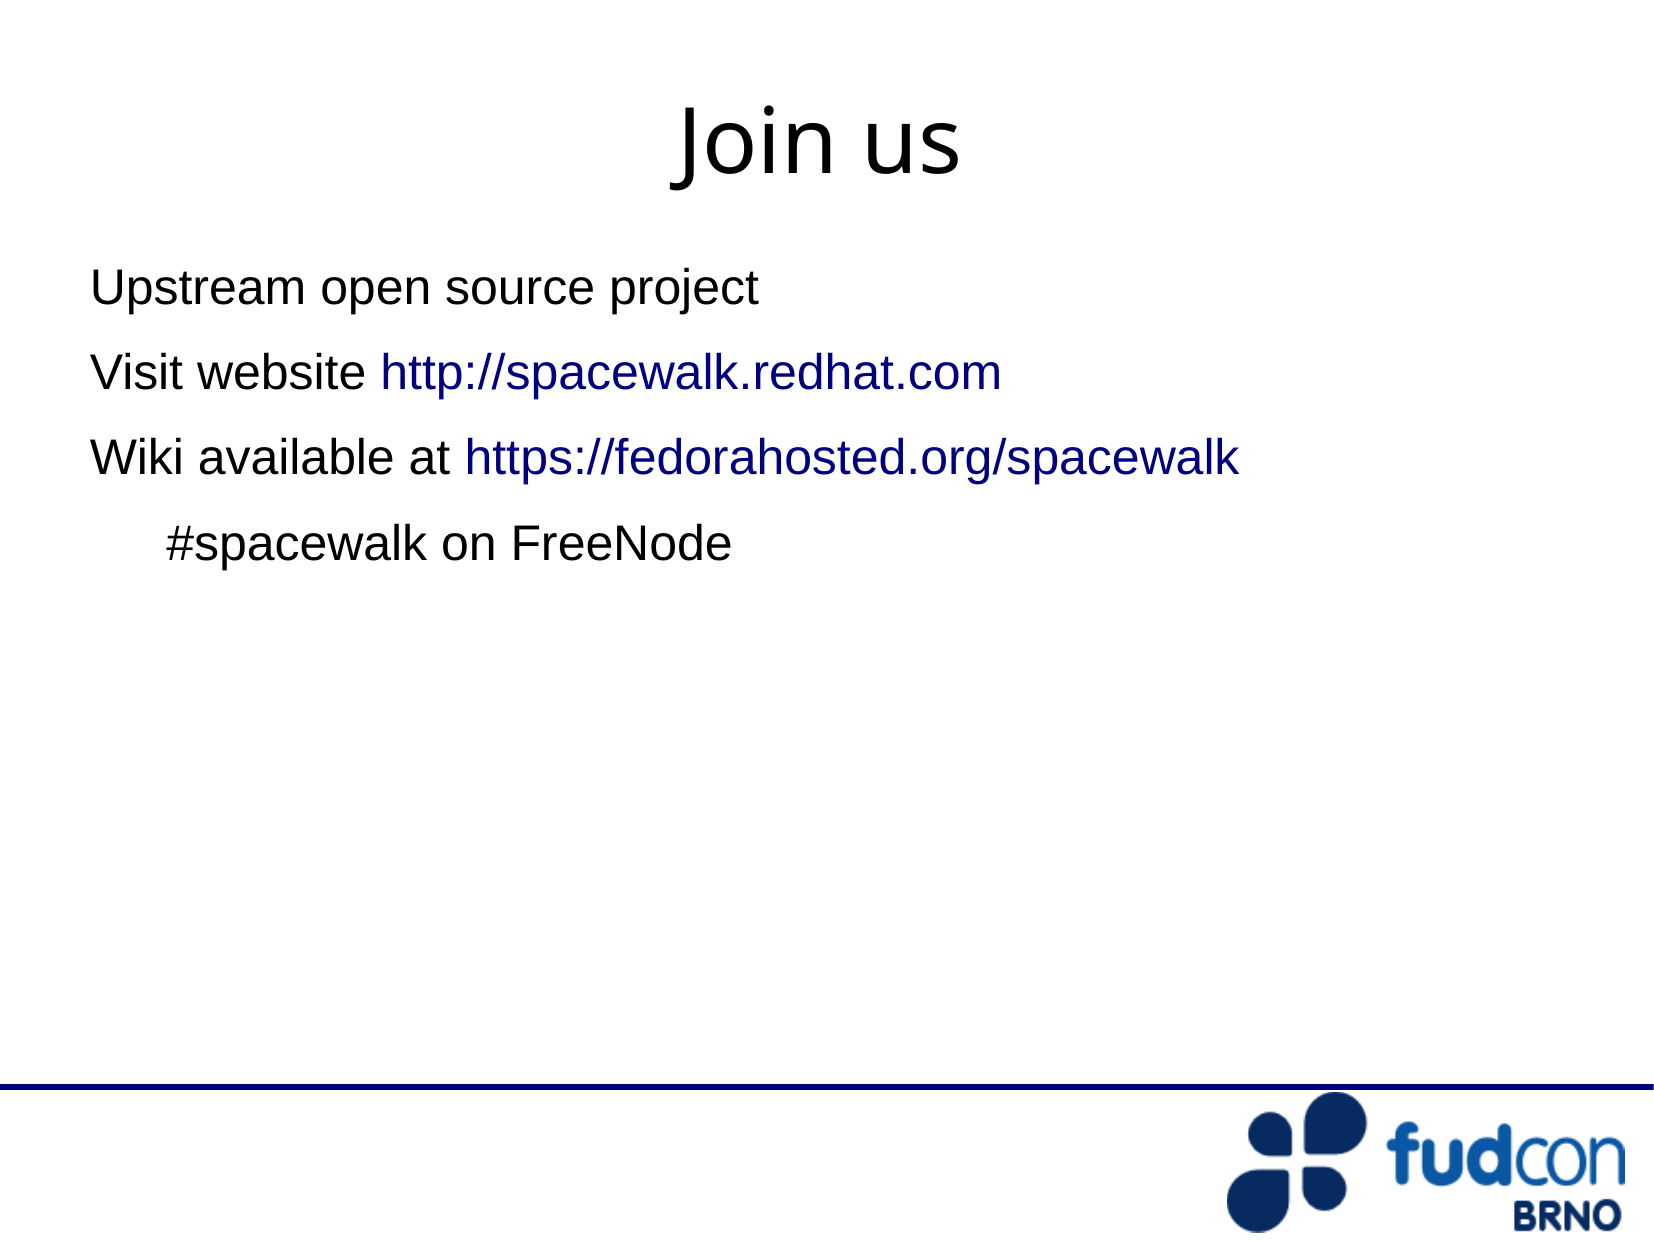

# Join us
Upstream open source project
Visit website http://spacewalk.redhat.com
Wiki available at https://fedorahosted.org/spacewalk
#spacewalk on FreeNode